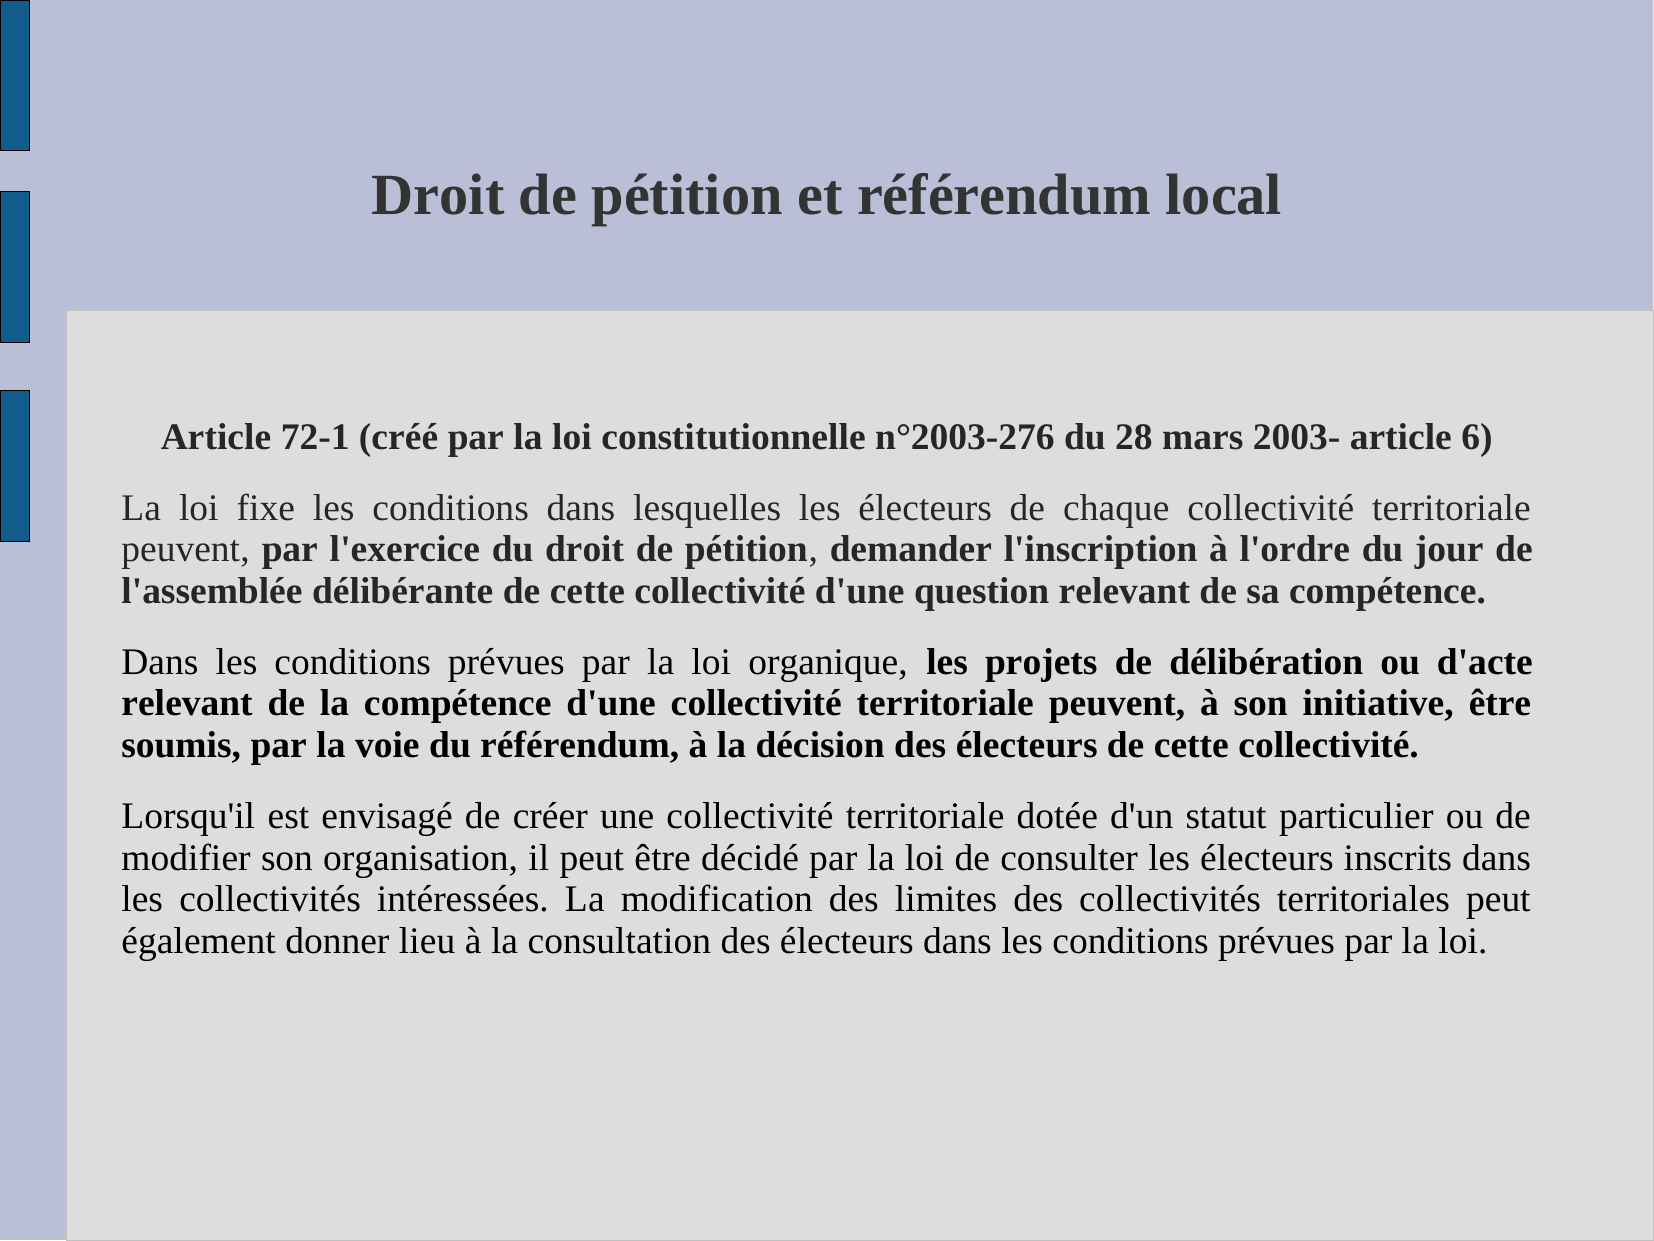

# Droit de pétition et référendum local
Article 72-1 (créé par la loi constitutionnelle n°2003-276 du 28 mars 2003- article 6)
La loi fixe les conditions dans lesquelles les électeurs de chaque collectivité territoriale peuvent, par l'exercice du droit de pétition, demander l'inscription à l'ordre du jour de l'assemblée délibérante de cette collectivité d'une question relevant de sa compétence.
Dans les conditions prévues par la loi organique, les projets de délibération ou d'acte relevant de la compétence d'une collectivité territoriale peuvent, à son initiative, être soumis, par la voie du référendum, à la décision des électeurs de cette collectivité.
Lorsqu'il est envisagé de créer une collectivité territoriale dotée d'un statut particulier ou de modifier son organisation, il peut être décidé par la loi de consulter les électeurs inscrits dans les collectivités intéressées. La modification des limites des collectivités territoriales peut également donner lieu à la consultation des électeurs dans les conditions prévues par la loi.